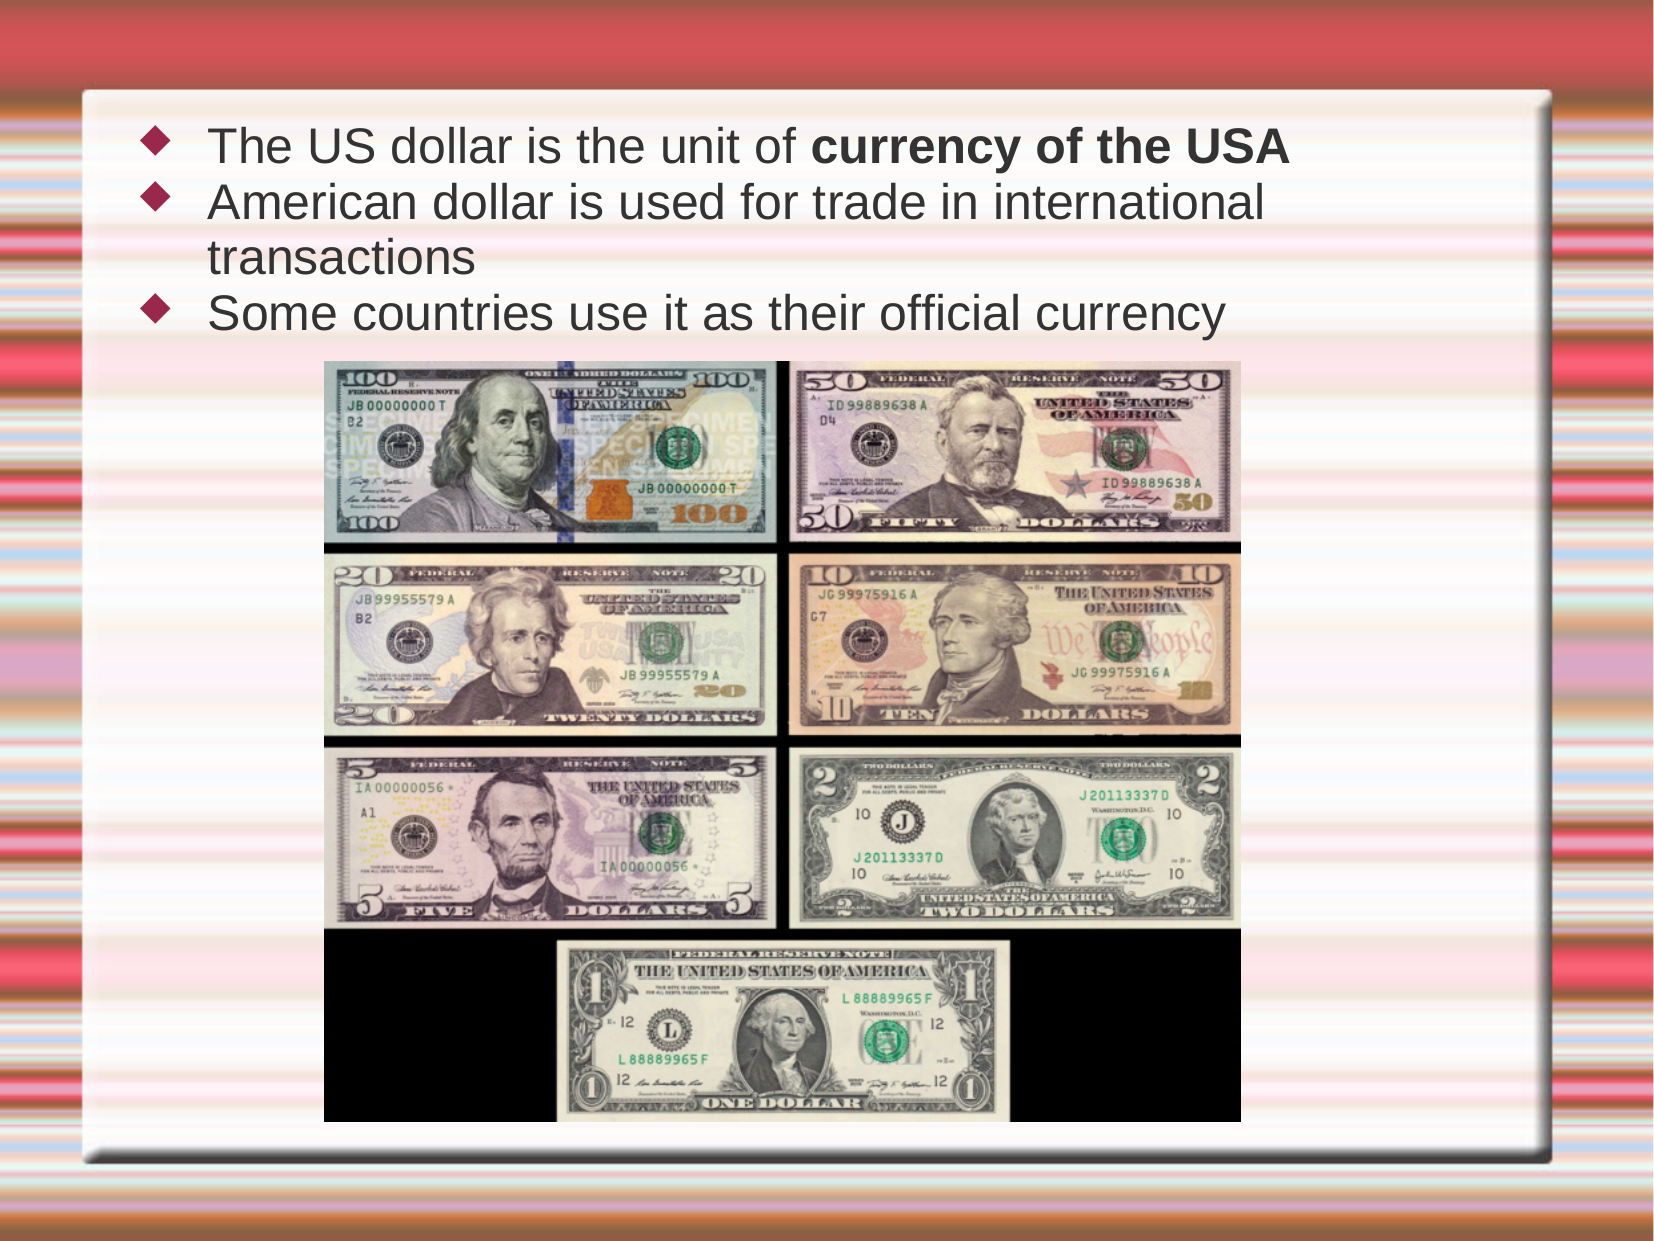

# The US dollar is the unit of currency of the USA
American dollar is used for trade in international transactions
Some countries use it as their official currency